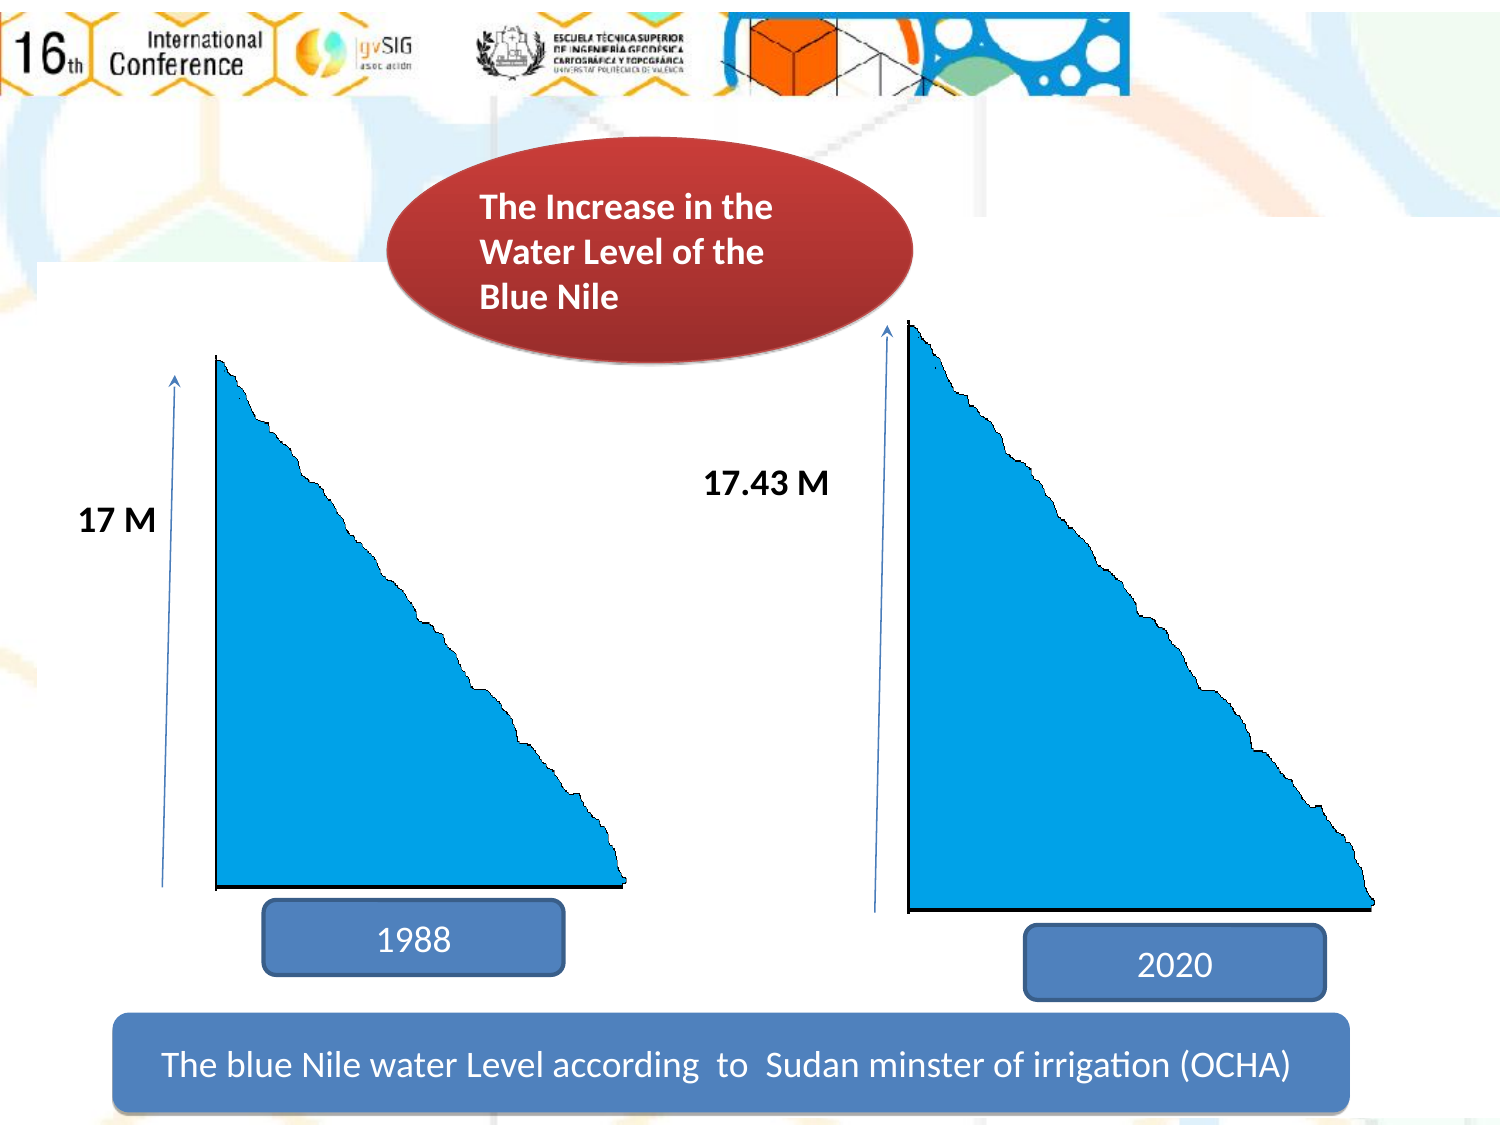

The Increase in the Water Level of the Blue Nile
17.43 M
17 M
1988
2020
The blue Nile water Level according to Sudan minster of irrigation (OCHA)